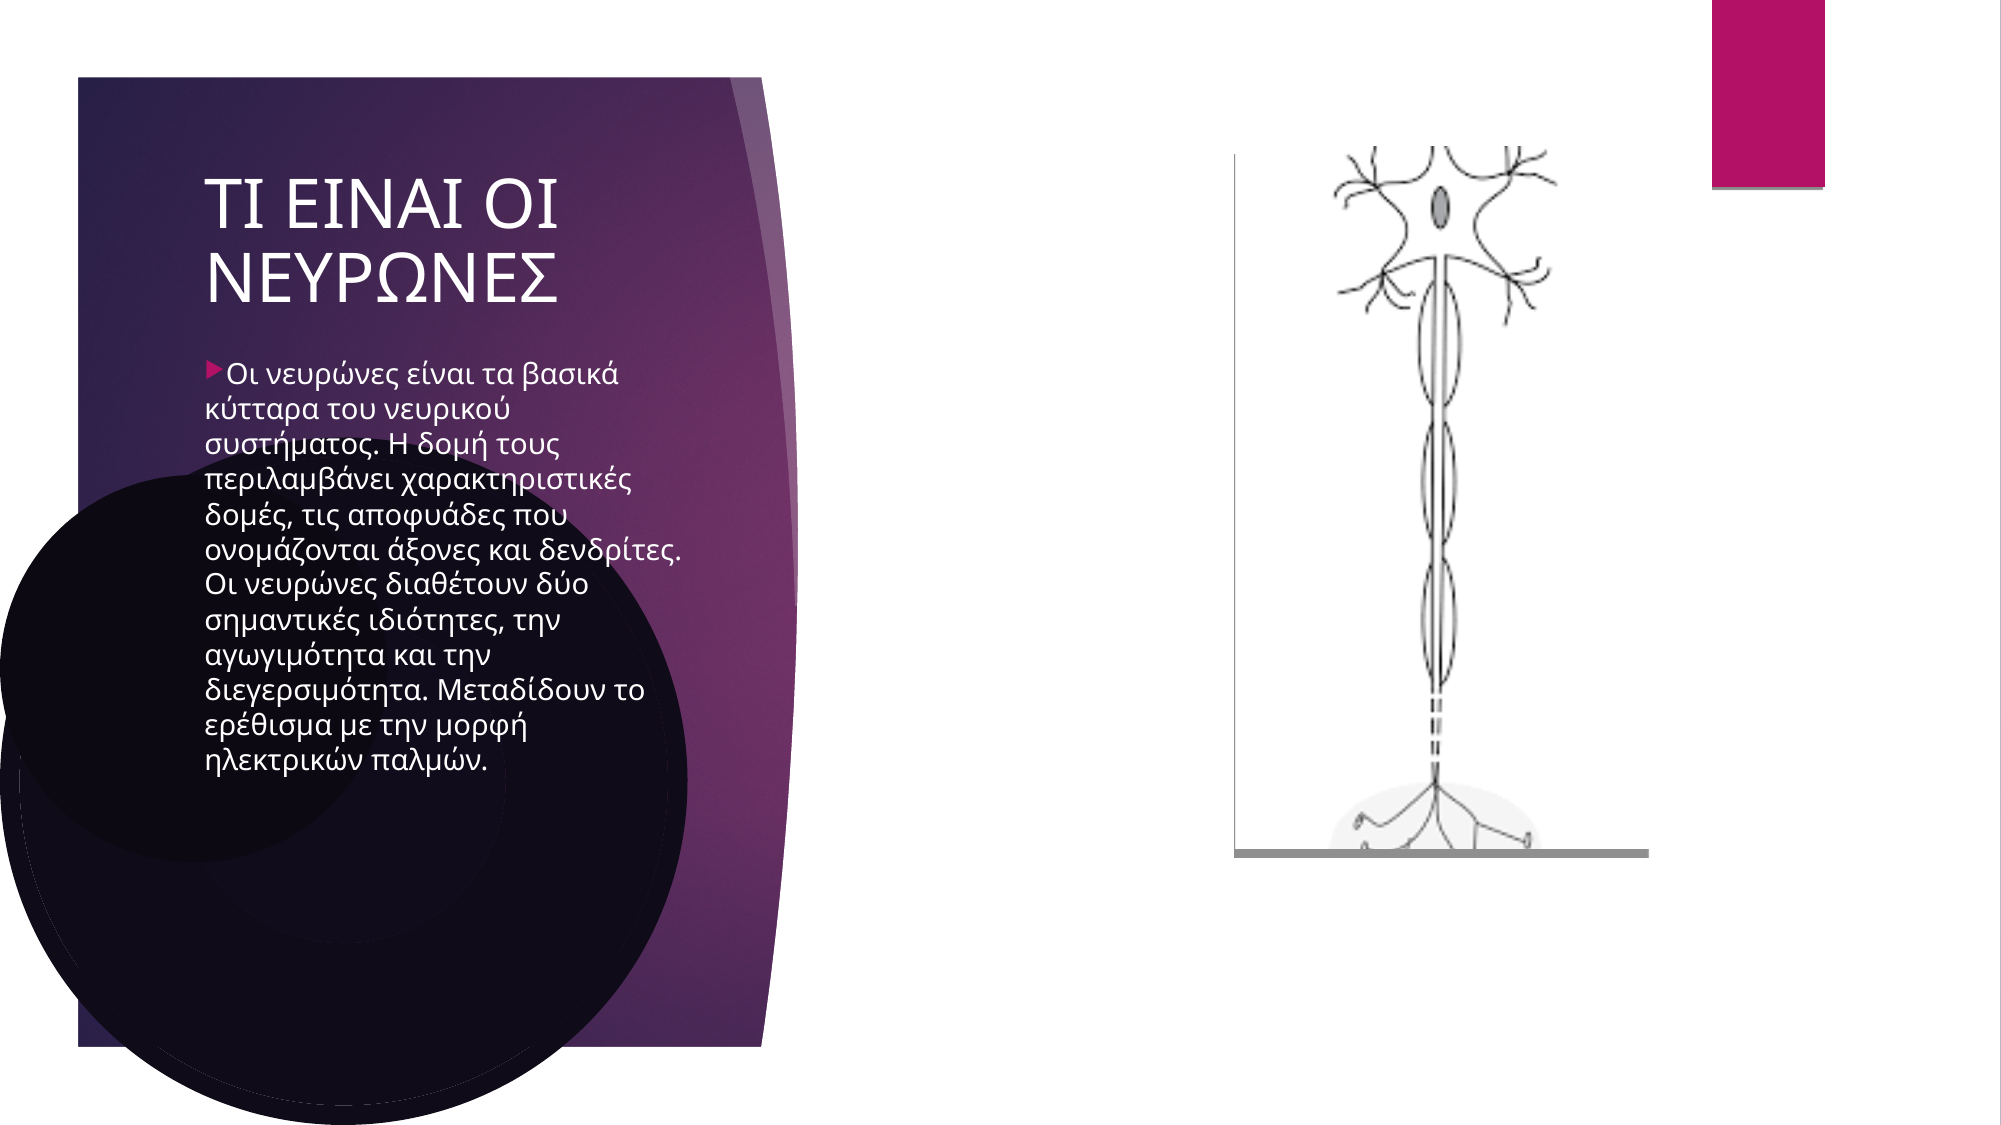

# ΤΙ ΕΙΝΑΙ ΟΙ ΝΕΥΡΩΝΕΣ
Οι νευρώνες είναι τα βασικά κύτταρα του νευρικού συστήματος. Η δομή τους περιλαμβάνει χαρακτηριστικές δομές, τις αποφυάδες που ονομάζονται άξονες και δενδρίτες. Οι νευρώνες διαθέτουν δύο σημαντικές ιδιότητες, την αγωγιμότητα και την διεγερσιμότητα. Μεταδίδουν το ερέθισμα με την μορφή ηλεκτρικών παλμών.